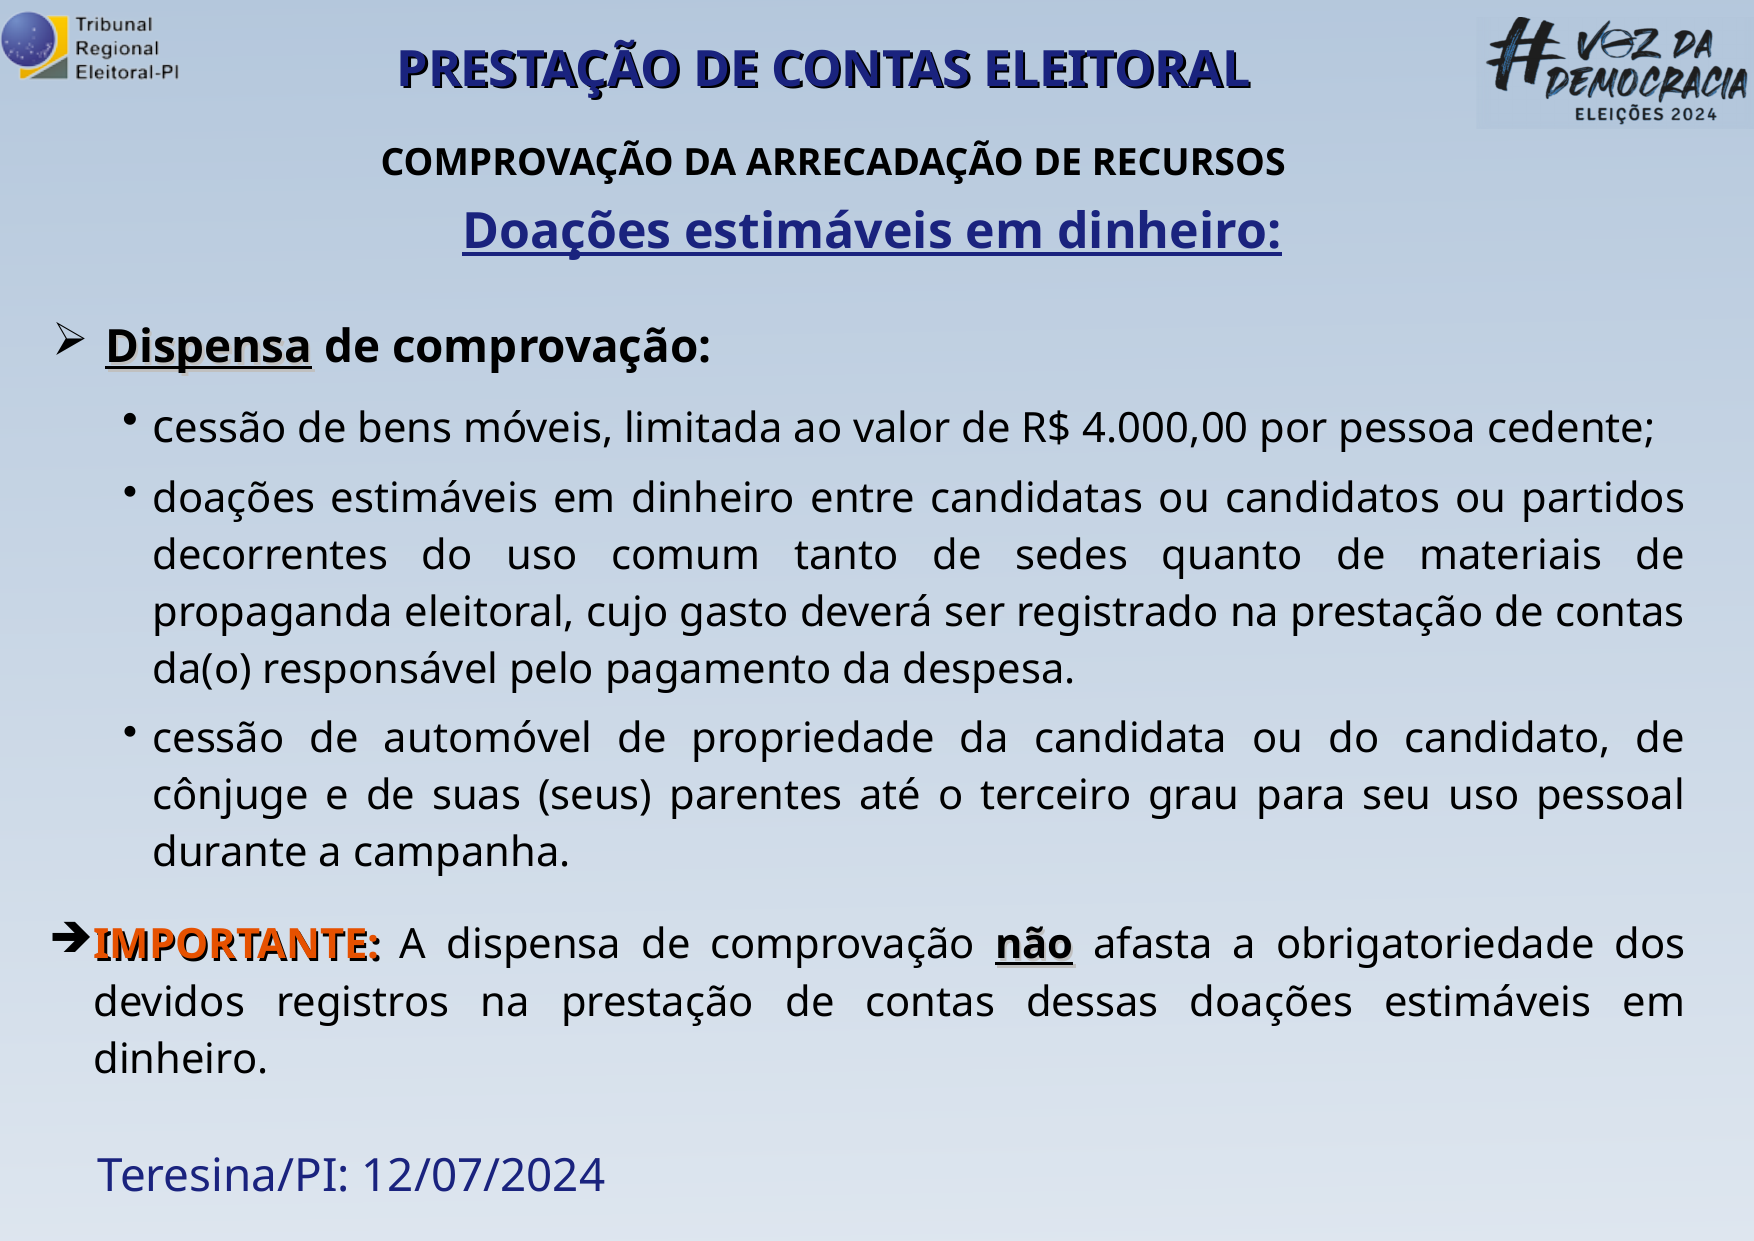

# PRESTAÇÃO DE CONTAS ELEITORAL
COMPROVAÇÃO DA ARRECADAÇÃO DE RECURSOS
Doações estimáveis em dinheiro:
Dispensa de comprovação:
cessão de bens móveis, limitada ao valor de R$ 4.000,00 por pessoa cedente;
doações estimáveis em dinheiro entre candidatas ou candidatos ou partidos decorrentes do uso comum tanto de sedes quanto de materiais de propaganda eleitoral, cujo gasto deverá ser registrado na prestação de contas da(o) responsável pelo pagamento da despesa.
cessão de automóvel de propriedade da candidata ou do candidato, de cônjuge e de suas (seus) parentes até o terceiro grau para seu uso pessoal durante a campanha.
IMPORTANTE: A dispensa de comprovação não afasta a obrigatoriedade dos devidos registros na prestação de contas dessas doações estimáveis em dinheiro.
Teresina/PI: 12/07/2024